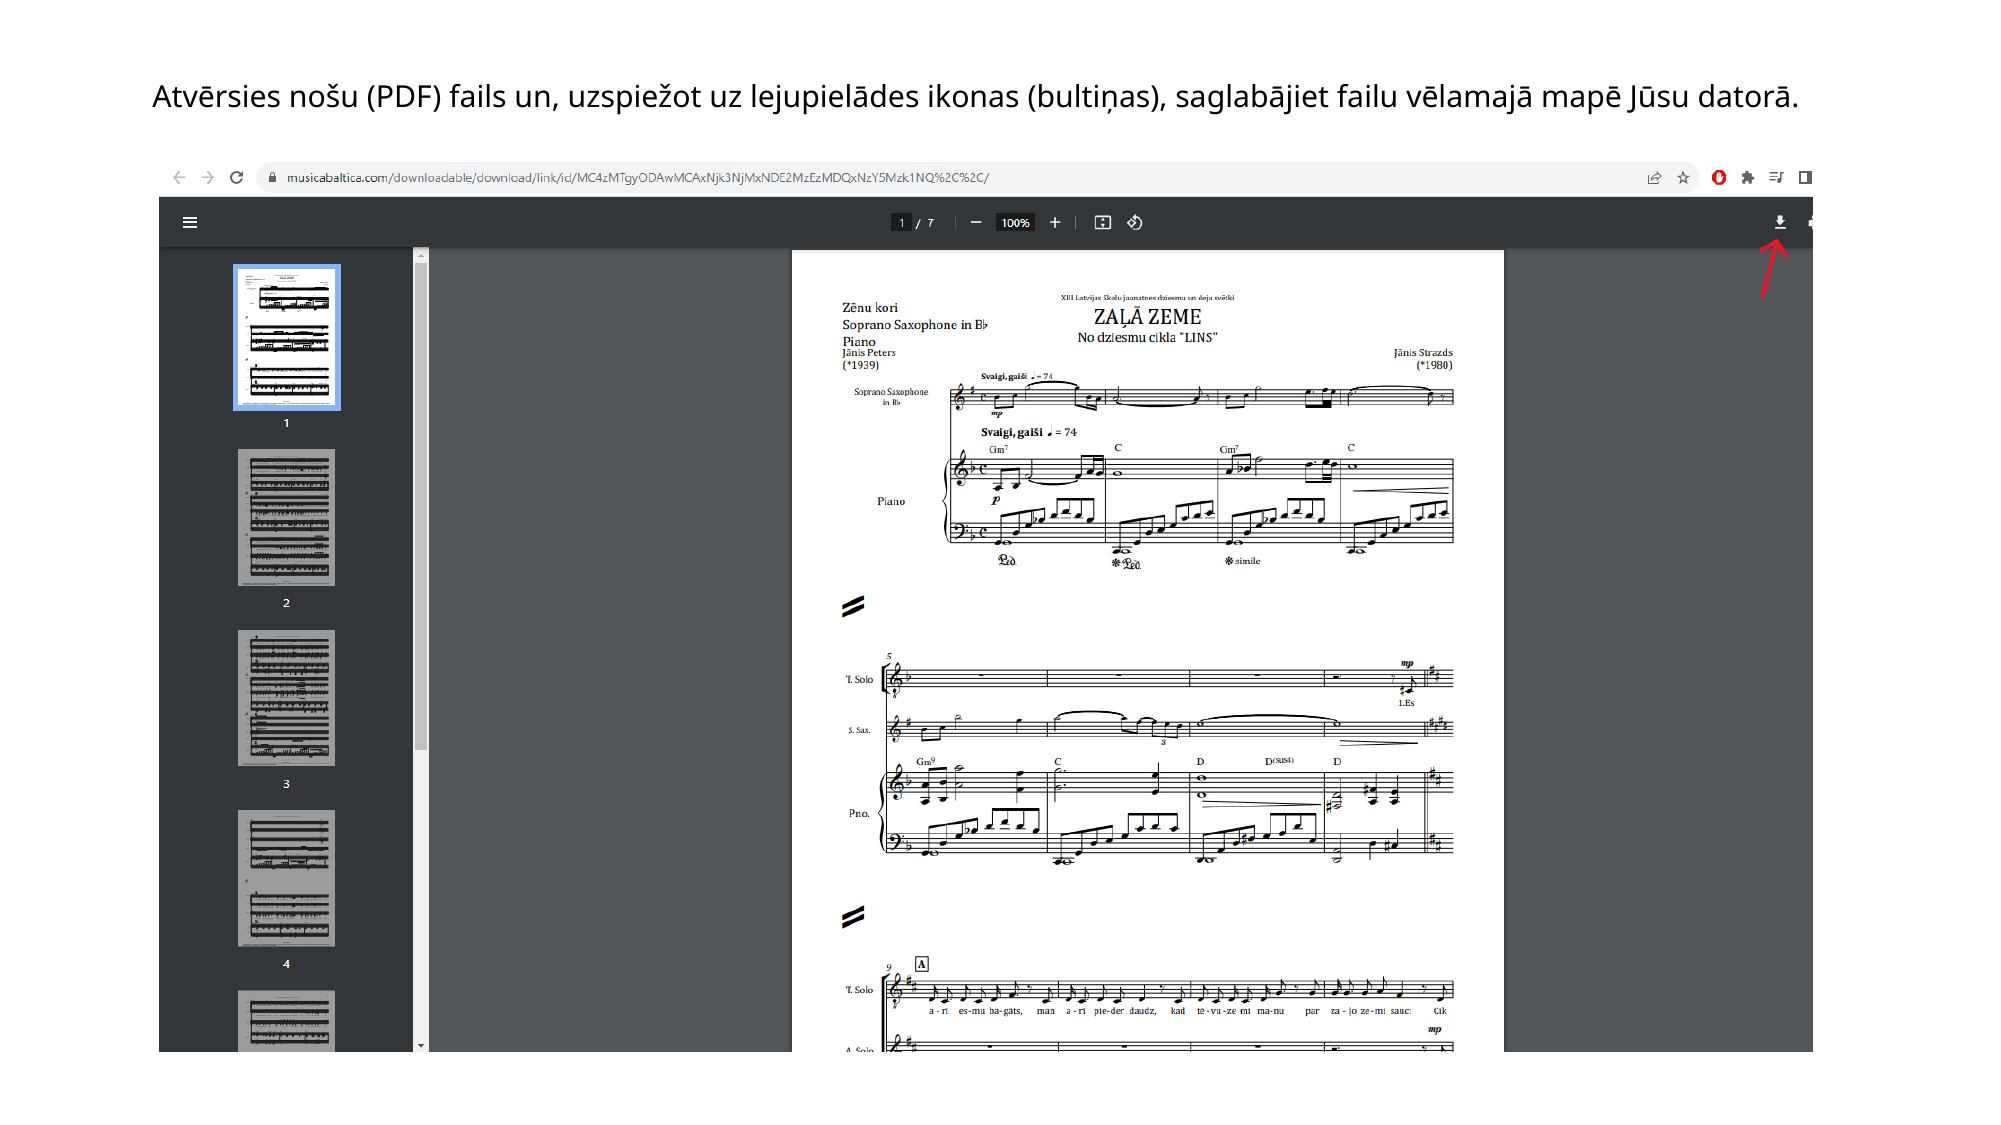

# Atvērsies nošu (PDF) fails un, uzspiežot uz lejupielādes ikonas (bultiņas), saglabājiet failu vēlamajā mapē Jūsu datorā.